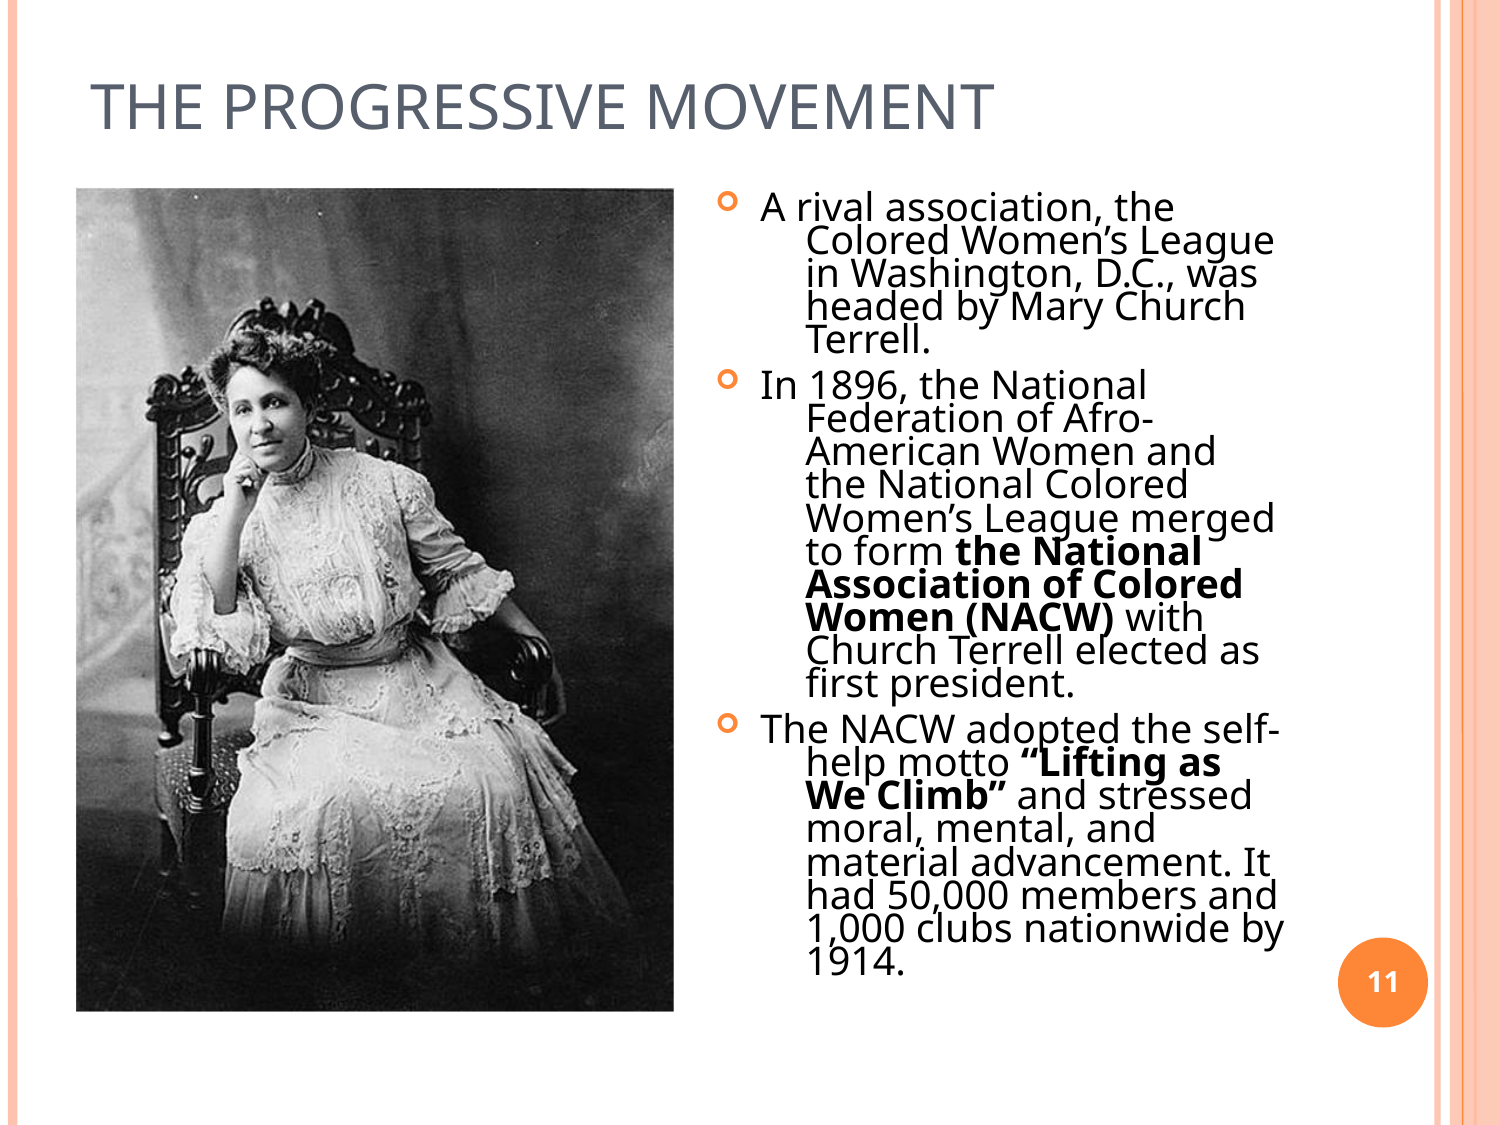

# The Progressive Movement
A rival association, the Colored Women’s League in Washington, D.C., was headed by Mary Church Terrell.
In 1896, the National Federation of Afro-American Women and the National Colored Women’s League merged to form the National Association of Colored Women (NACW) with Church Terrell elected as first president.
The NACW adopted the self-help motto “Lifting as We Climb” and stressed moral, mental, and material advancement. It had 50,000 members and 1,000 clubs nationwide by 1914.